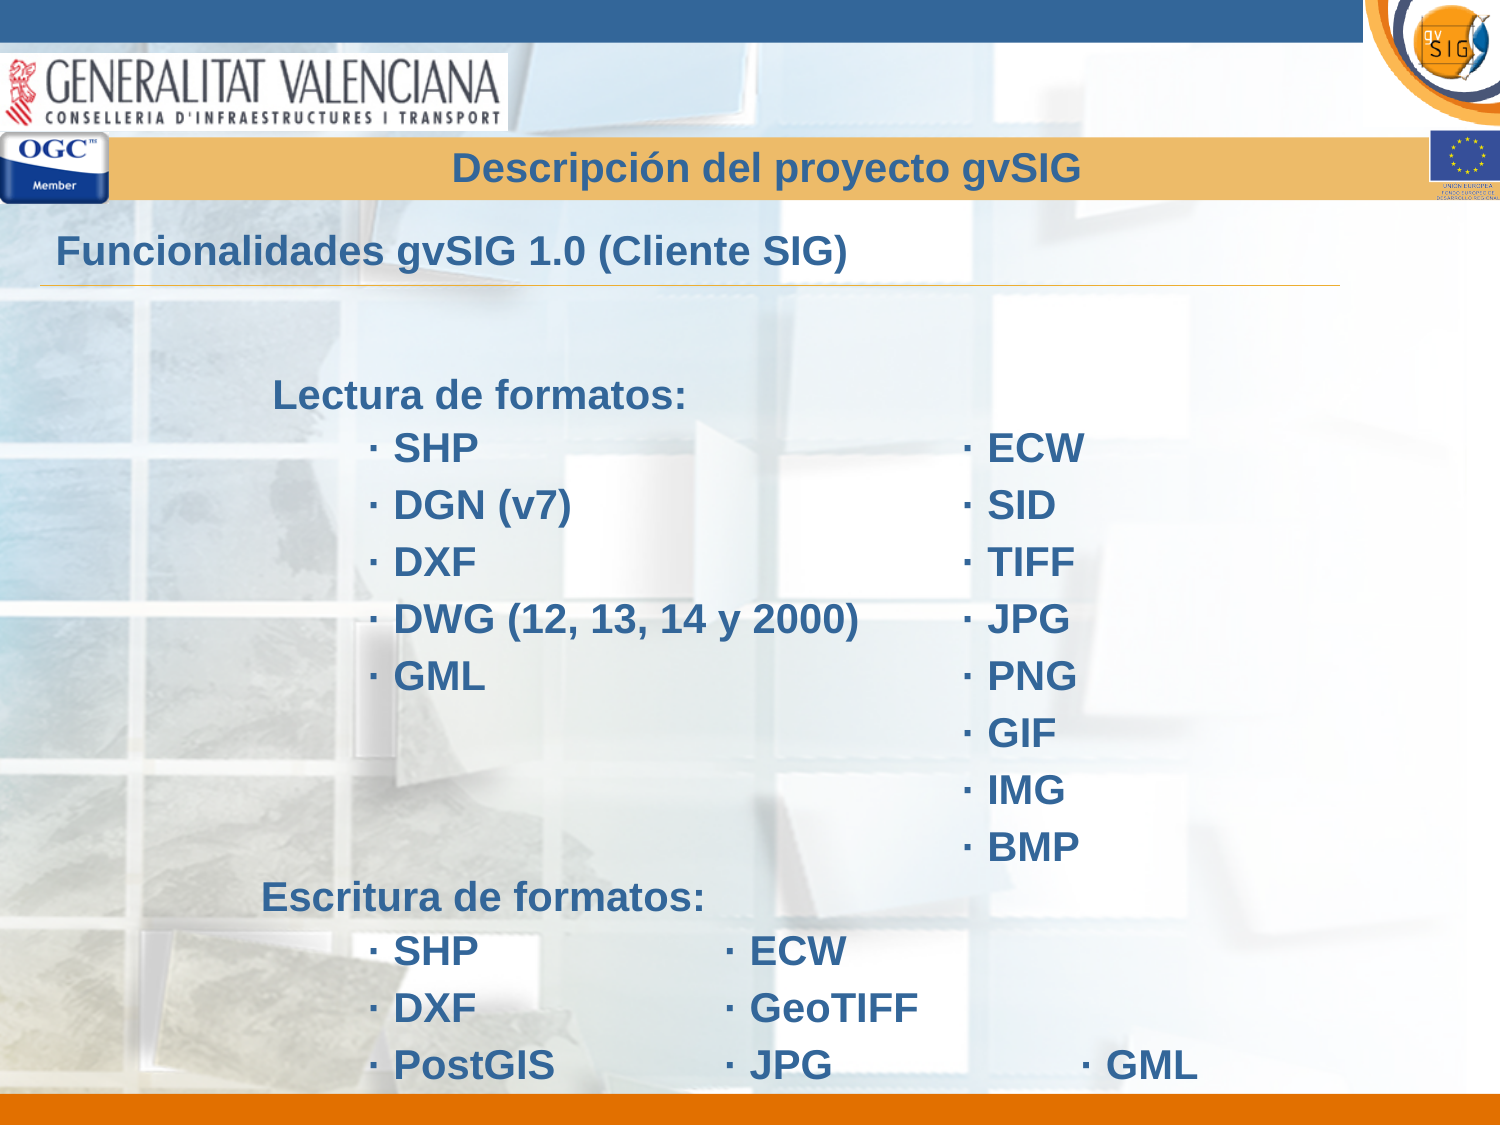

Descripción del proyecto gvSIG
Funcionalidades gvSIG 1.0 (Cliente SIG)
 Lectura de formatos:
	· SHP					· ECW
	· DGN (v7)				· SID
	· DXF					· TIFF
	· DWG (12, 13, 14 y 2000)	· JPG
	· GML					· PNG
						· GIF
						· IMG
						· BMP
 Escritura de formatos:
	· SHP			· ECW
	· DXF			· GeoTIFF
	· PostGIS		· JPG			· GML